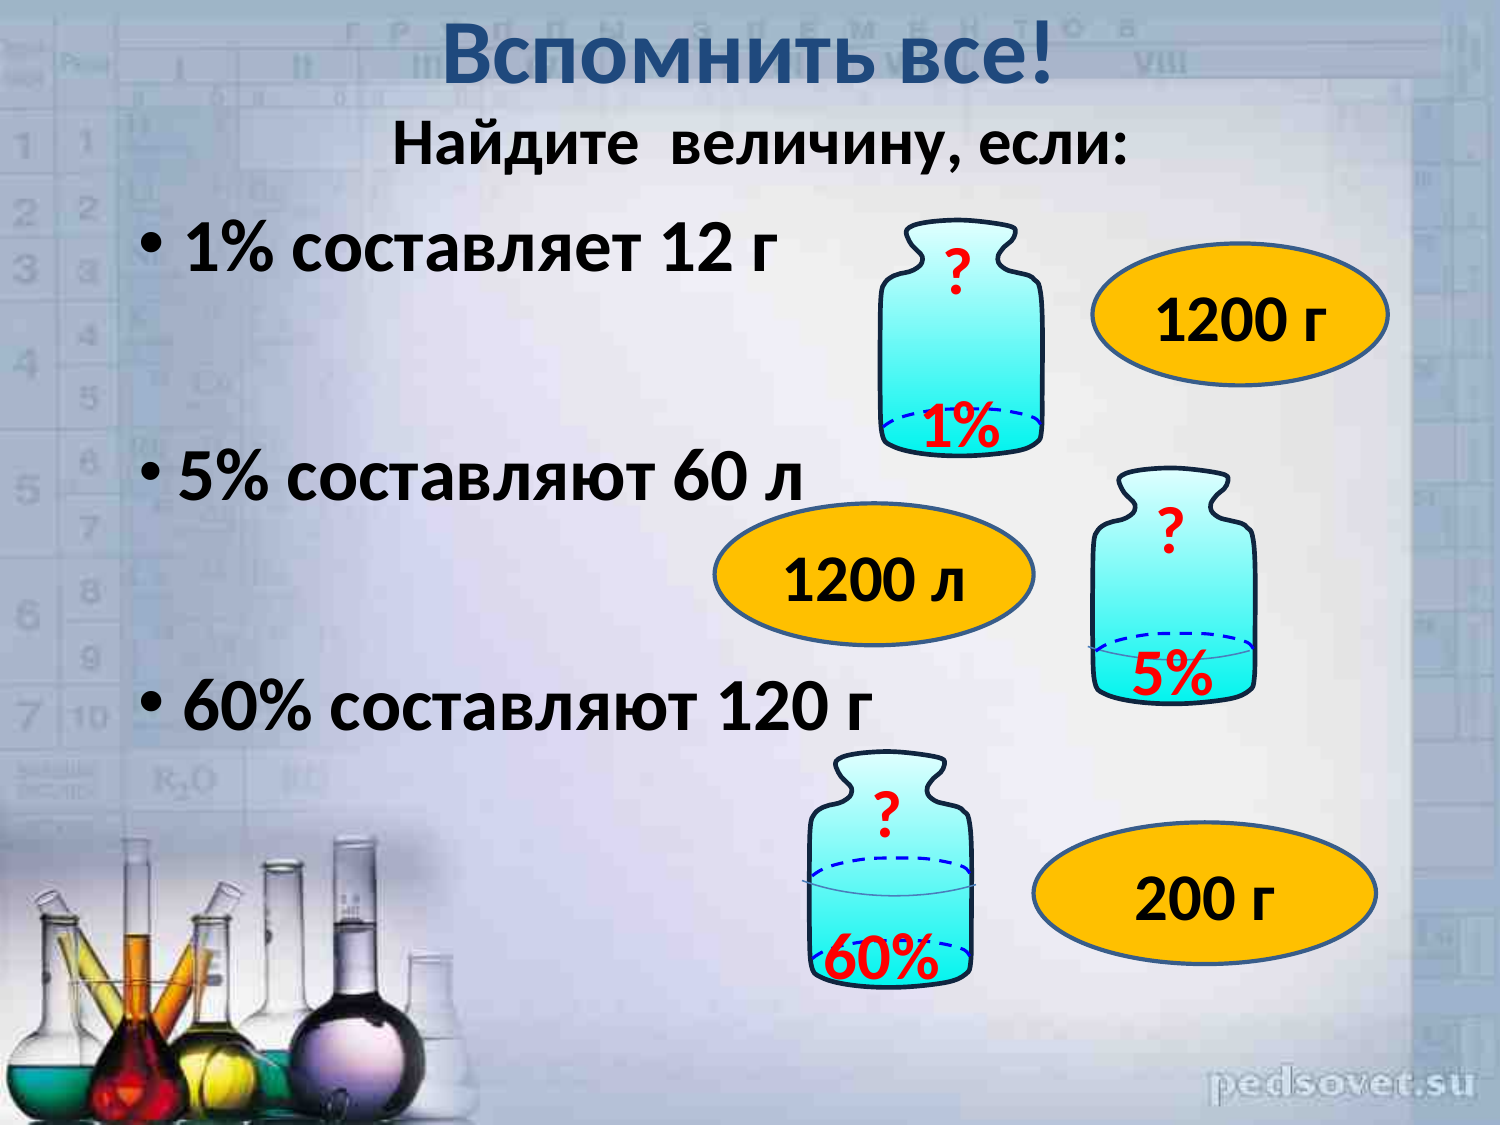

Вспомнить все!
# Найдите величину, если:
 1% составляет 12 г
 5% составляют 60 л
 60% составляют 120 г
?
1200 г
1%
?
1200 л
5%
?
200 г
60%